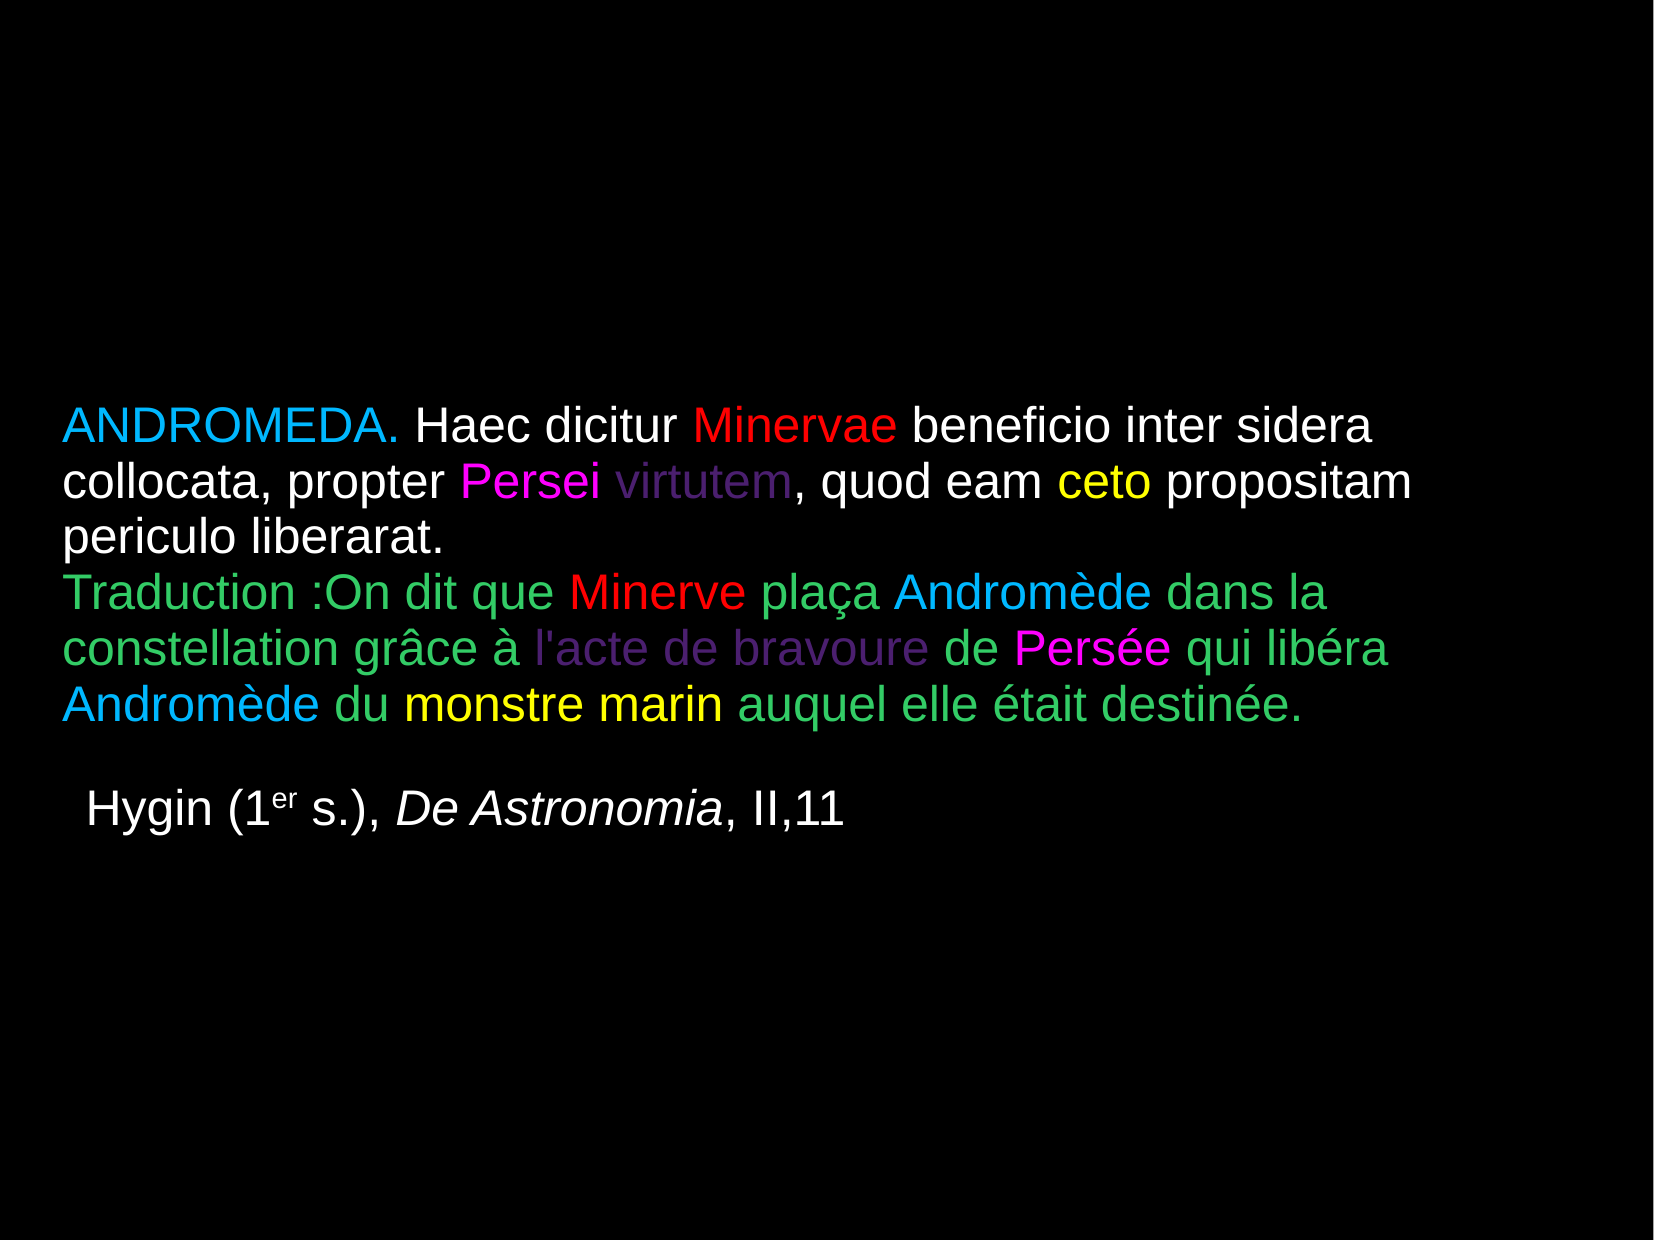

ANDROMEDA. Haec dicitur Minervae beneficio inter sidera collocata, propter Persei virtutem, quod eam ceto propositam periculo liberarat.
Traduction :On dit que Minerve plaça Andromède dans la constellation grâce à l'acte de bravoure de Persée qui libéra Andromède du monstre marin auquel elle était destinée.
Hygin (1er s.), De Astronomia, II,11